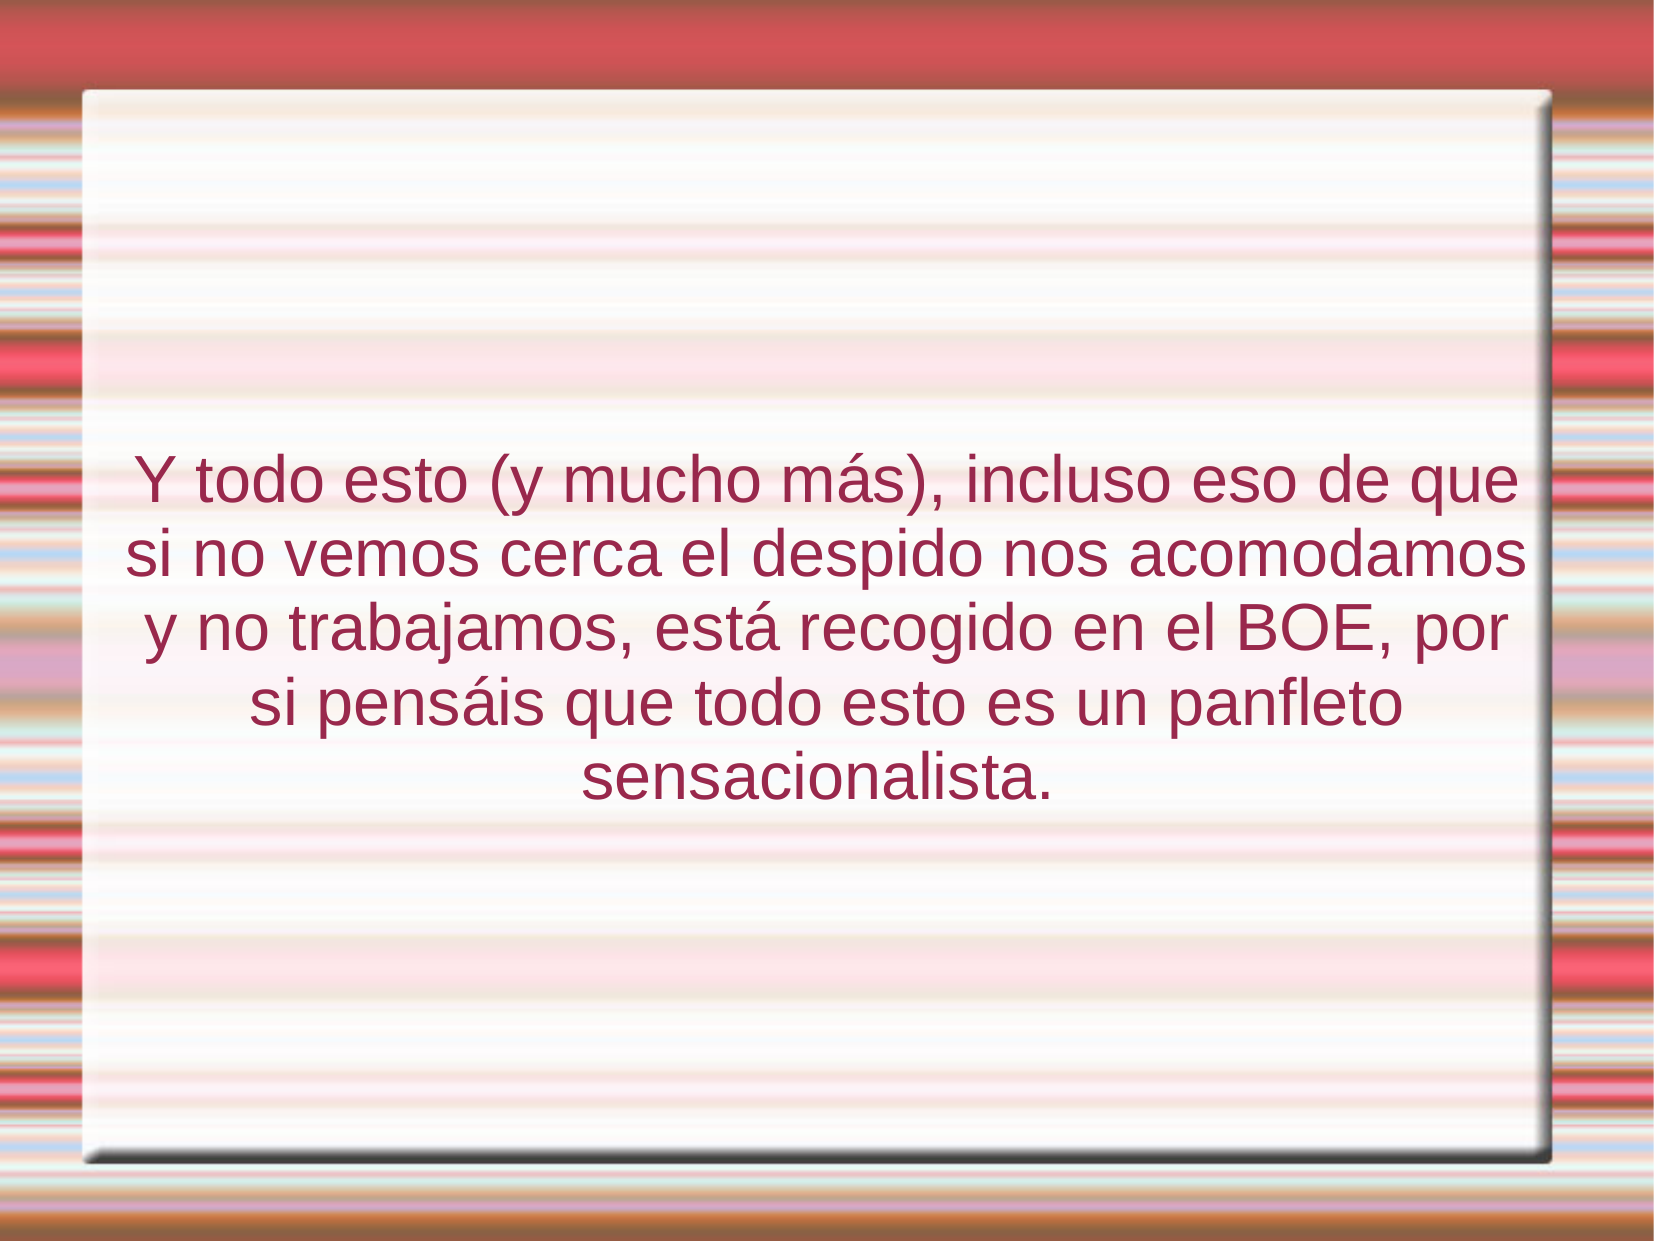

Y todo esto (y mucho más), incluso eso de que si no vemos cerca el despido nos acomodamos y no trabajamos, está recogido en el BOE, por si pensáis que todo esto es un panfleto sensacionalista.